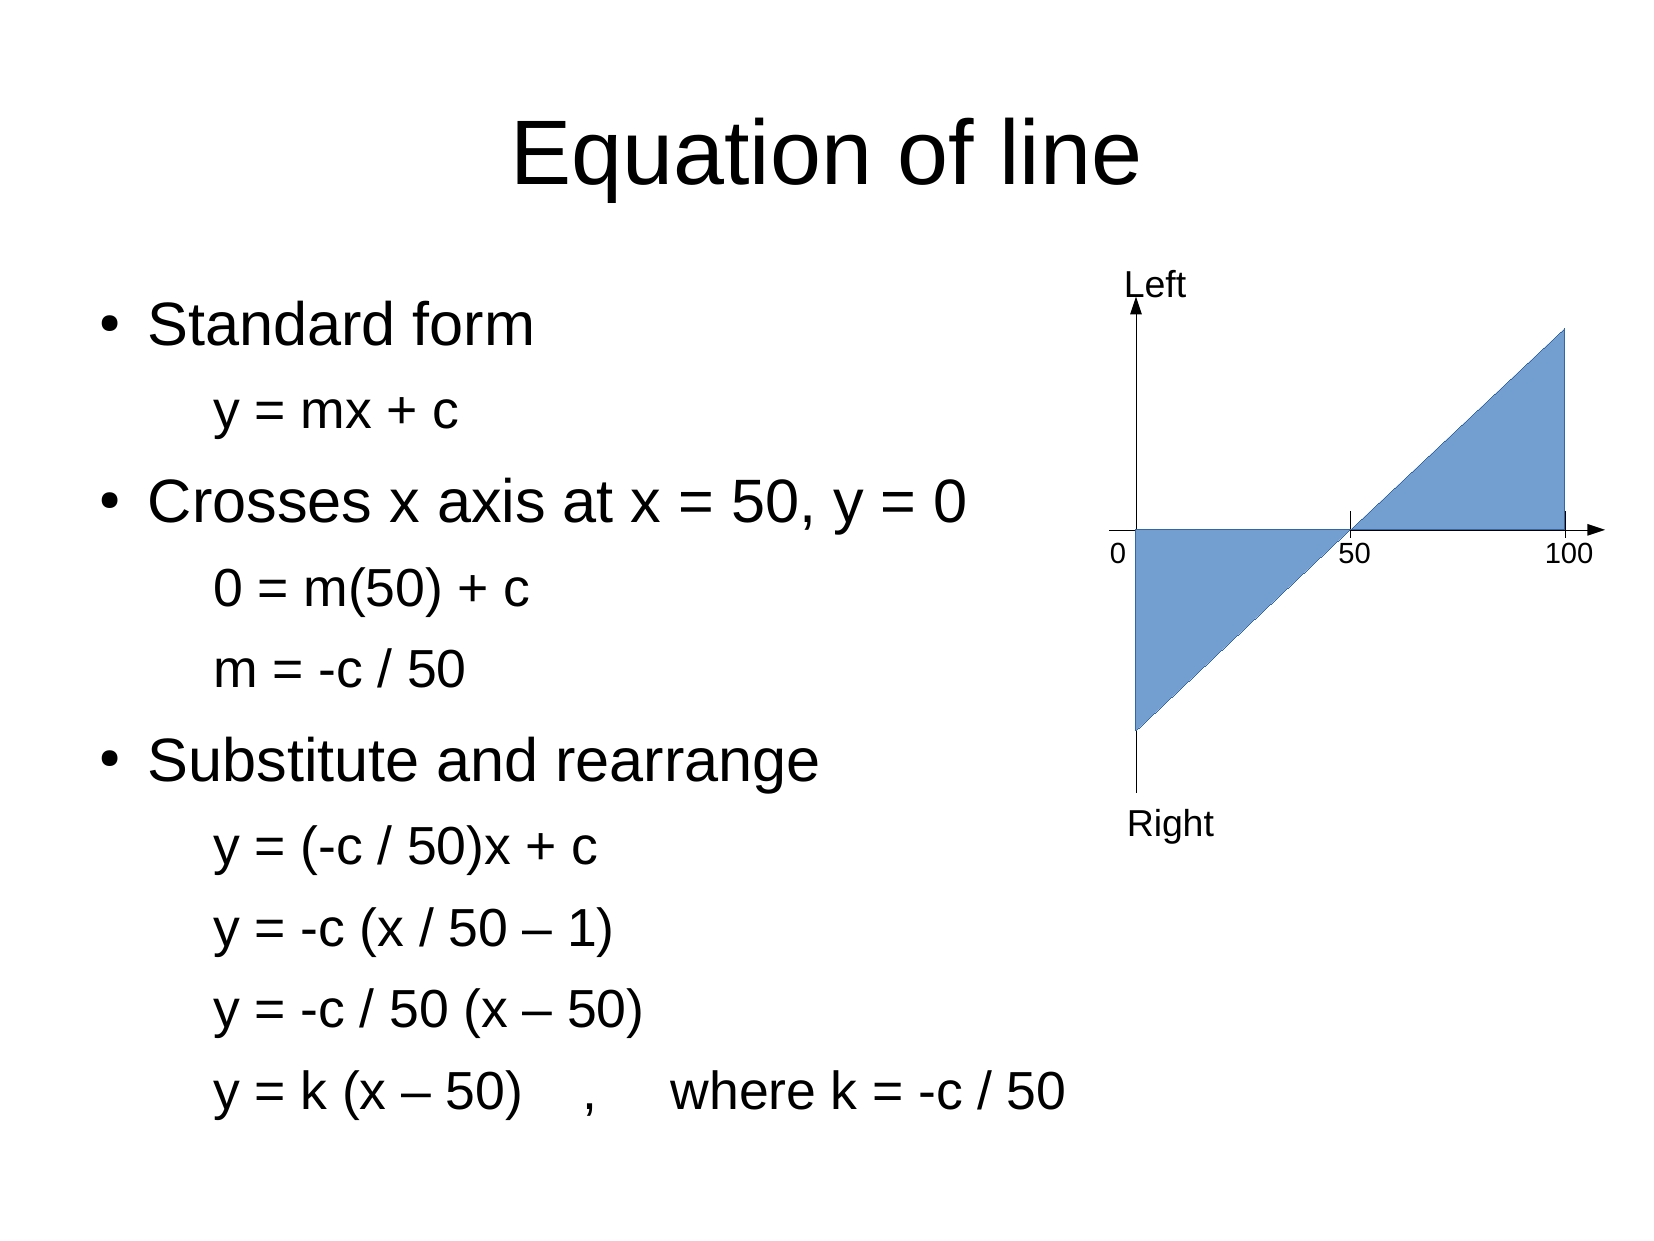

# Equation of line
Left
0
50
100
Right
Standard form
y = mx + c
Crosses x axis at x = 50, y = 0
0 = m(50) + c
m = -c / 50
Substitute and rearrange
y = (-c / 50)x + c
y = -c (x / 50 – 1)
y = -c / 50 (x – 50)
y = k (x – 50) , where k = -c / 50